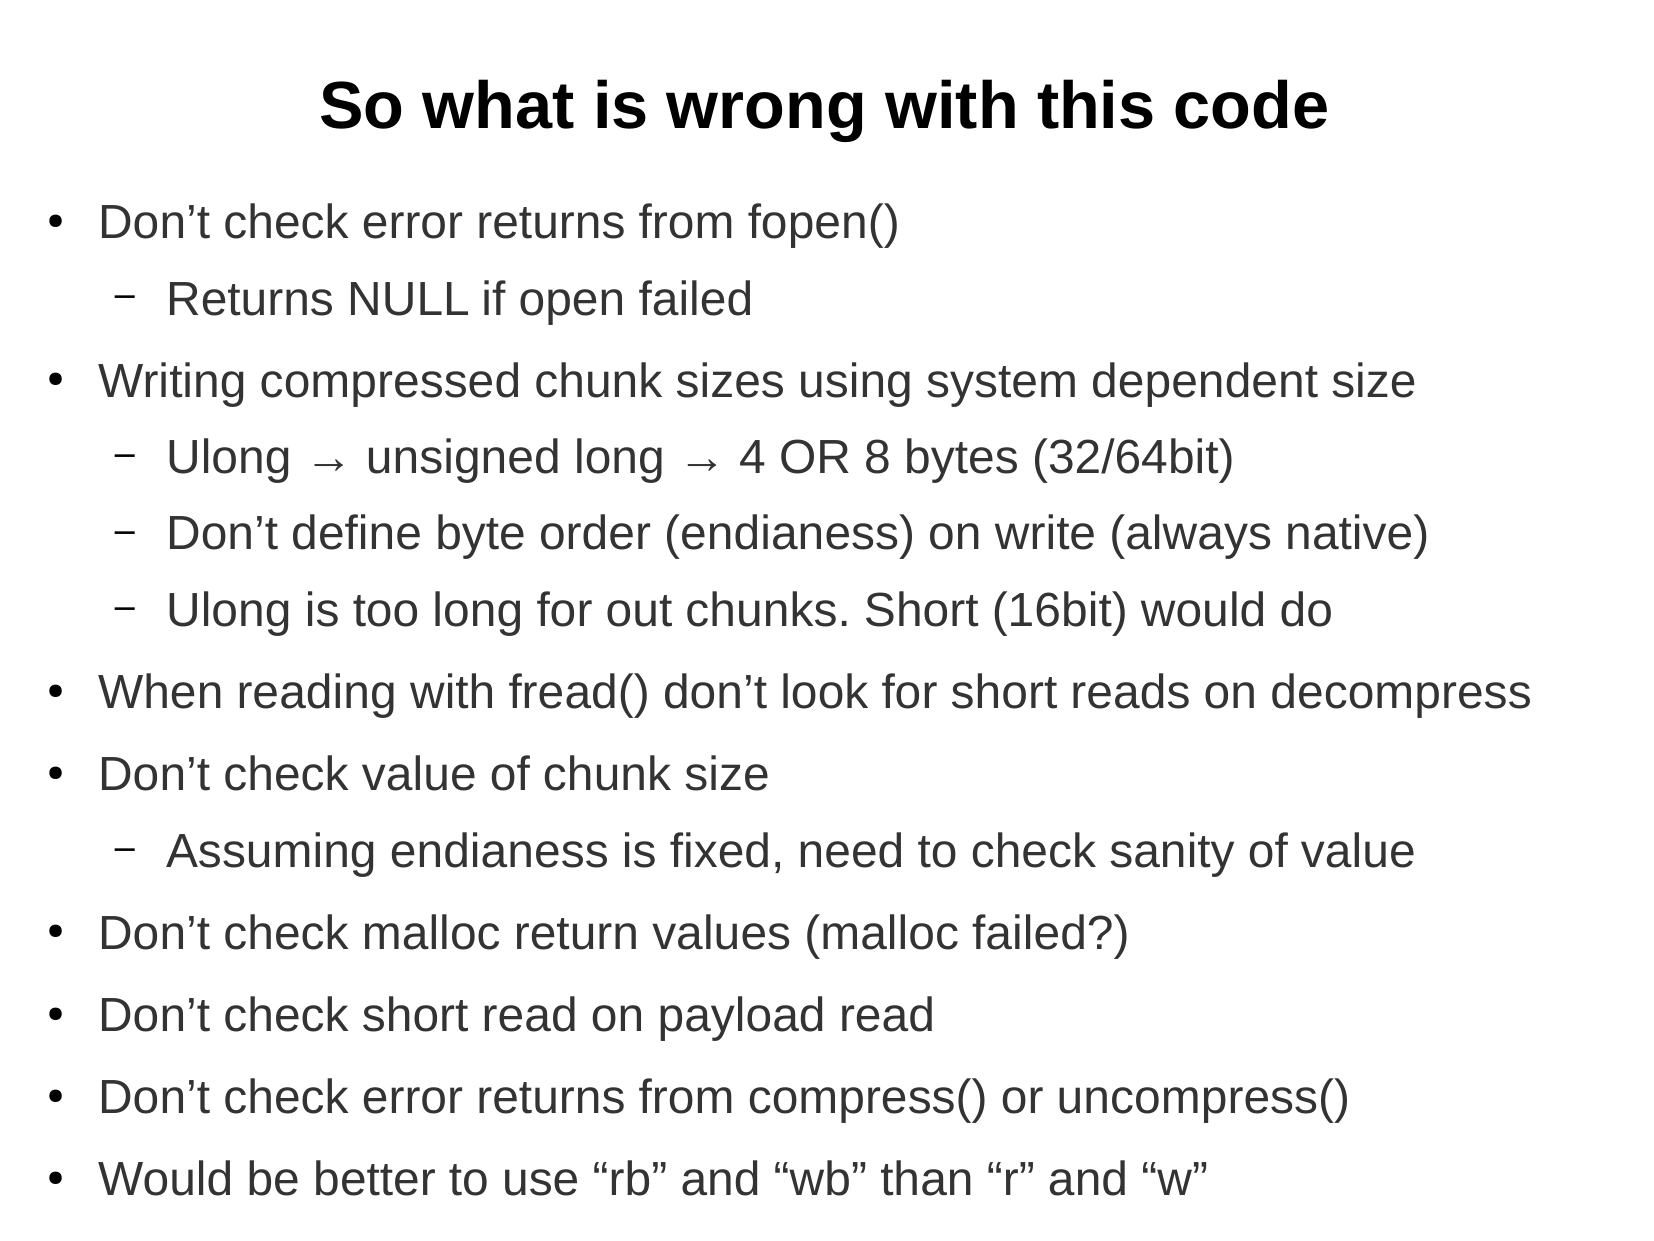

# So what is wrong with this code
Don’t check error returns from fopen()
Returns NULL if open failed
Writing compressed chunk sizes using system dependent size
Ulong → unsigned long → 4 OR 8 bytes (32/64bit)
Don’t define byte order (endianess) on write (always native)
Ulong is too long for out chunks. Short (16bit) would do
When reading with fread() don’t look for short reads on decompress
Don’t check value of chunk size
Assuming endianess is fixed, need to check sanity of value
Don’t check malloc return values (malloc failed?)
Don’t check short read on payload read
Don’t check error returns from compress() or uncompress()
Would be better to use “rb” and “wb” than “r” and “w”